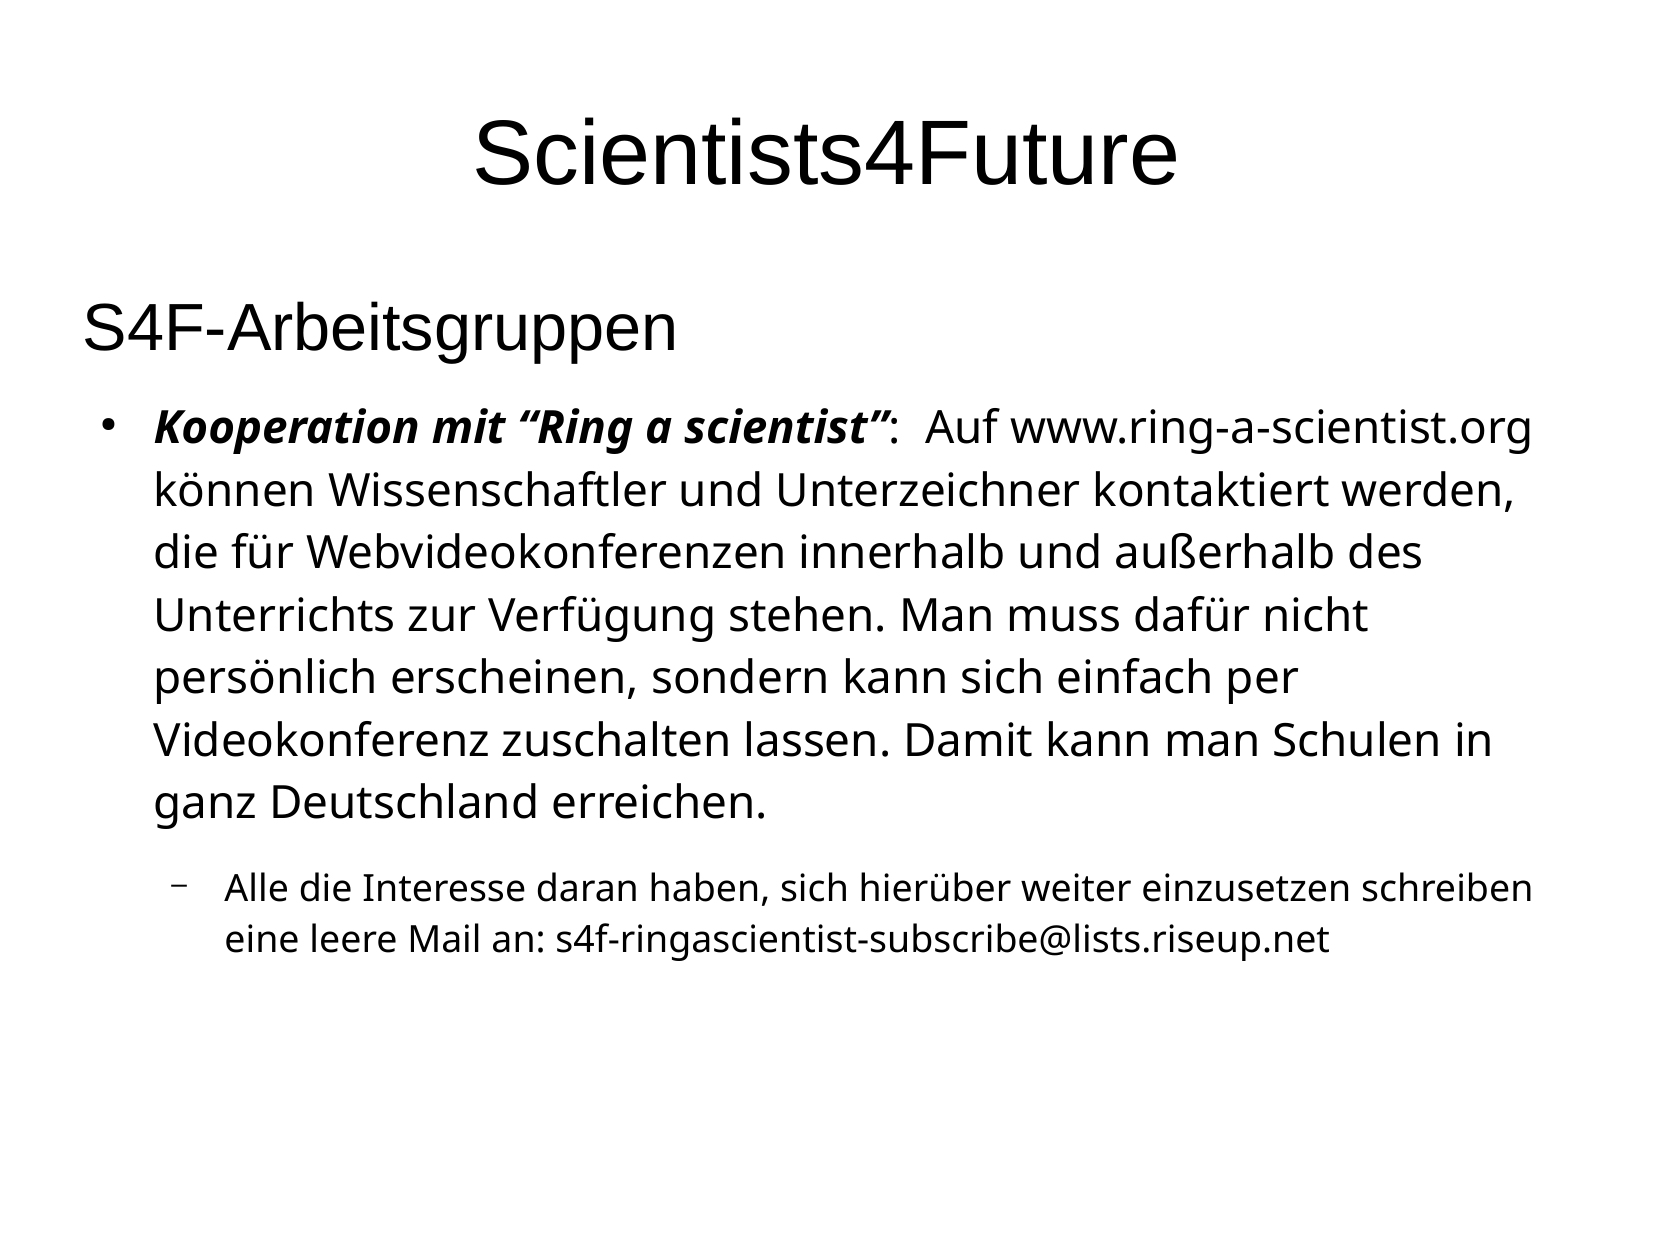

# Scientists4Future
S4F-Arbeitsgruppen
Kooperation mit “Ring a scientist”: Auf www.ring-a-scientist.org können Wissenschaftler und Unterzeichner kontaktiert werden, die für Webvideokonferenzen innerhalb und außerhalb des Unterrichts zur Verfügung stehen. Man muss dafür nicht persönlich erscheinen, sondern kann sich einfach per Videokonferenz zuschalten lassen. Damit kann man Schulen in ganz Deutschland erreichen.
Alle die Interesse daran haben, sich hierüber weiter einzusetzen schreiben eine leere Mail an: s4f-ringascientist-subscribe@lists.riseup.net